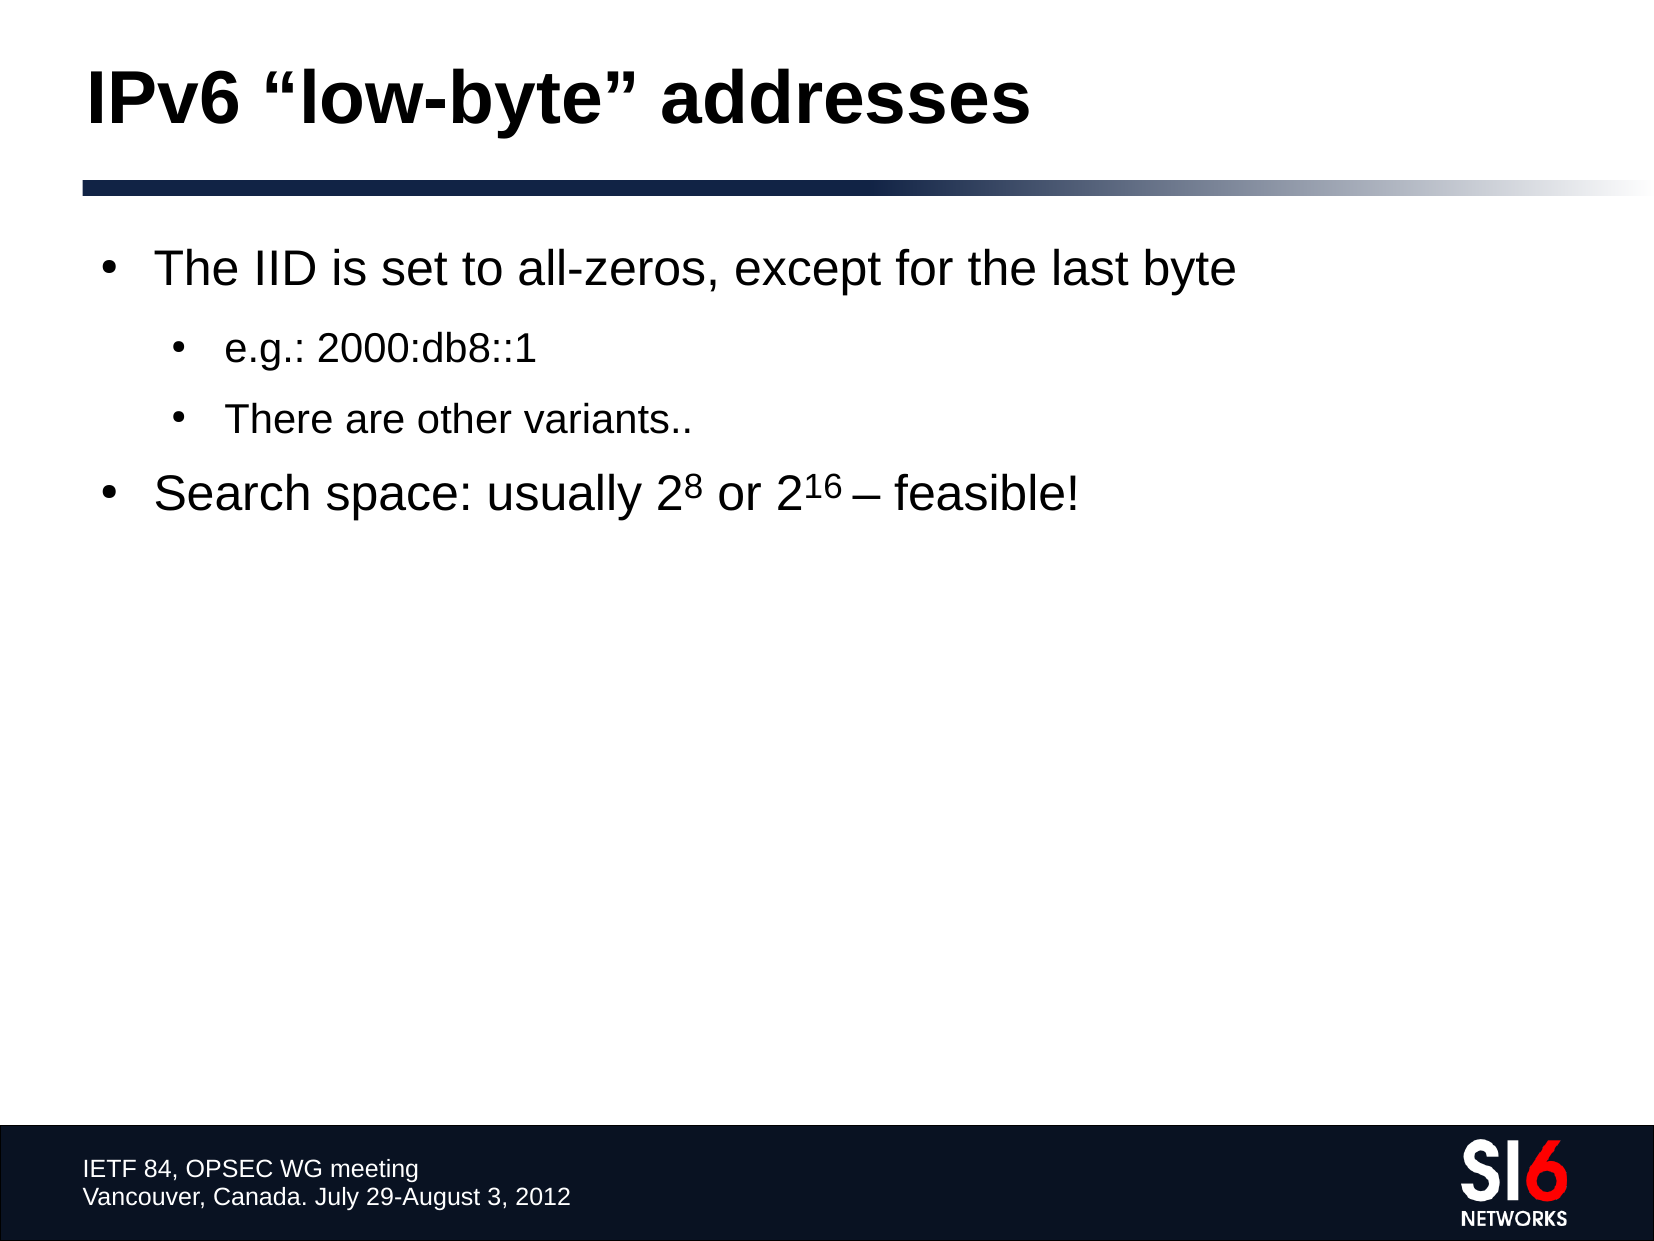

# IPv6 “low-byte” addresses
The IID is set to all-zeros, except for the last byte
e.g.: 2000:db8::1
There are other variants..
Search space: usually 28 or 216 – feasible!